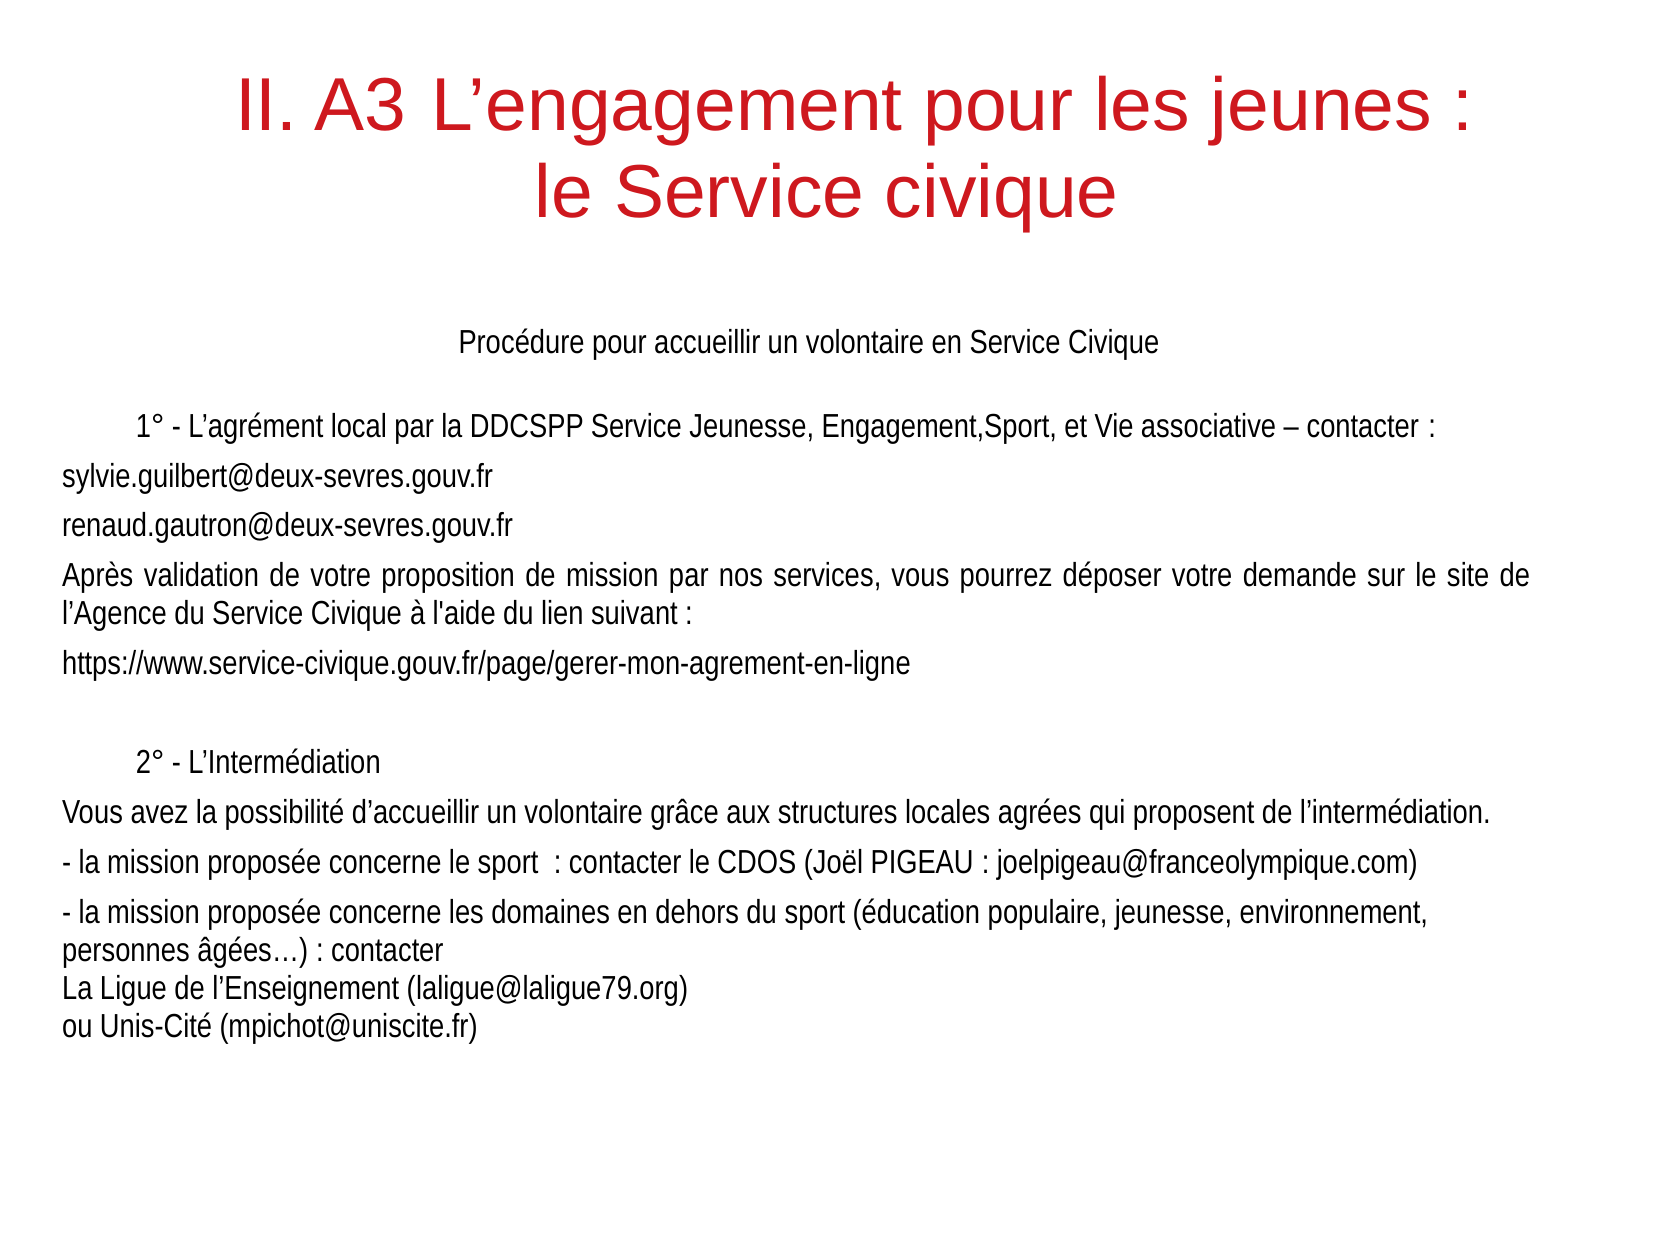

# II. A3 L’engagement pour les jeunes : le Service civique
 Procédure pour accueillir un volontaire en Service Civique
	1° - L’agrément local par la DDCSPP Service Jeunesse, Engagement,Sport, et Vie associative – contacter :
sylvie.guilbert@deux-sevres.gouv.fr
renaud.gautron@deux-sevres.gouv.fr
Après validation de votre proposition de mission par nos services, vous pourrez déposer votre demande sur le site de l’Agence du Service Civique à l'aide du lien suivant :
https://www.service-civique.gouv.fr/page/gerer-mon-agrement-en-ligne
	2° - L’Intermédiation
Vous avez la possibilité d’accueillir un volontaire grâce aux structures locales agrées qui proposent de l’intermédiation.
- la mission proposée concerne le sport  : contacter le CDOS (Joël PIGEAU : joelpigeau@franceolympique.com)
- la mission proposée concerne les domaines en dehors du sport (éducation populaire, jeunesse, environnement, personnes âgées…) : contacter
La Ligue de l’Enseignement (laligue@laligue79.org)
ou Unis-Cité (mpichot@uniscite.fr)